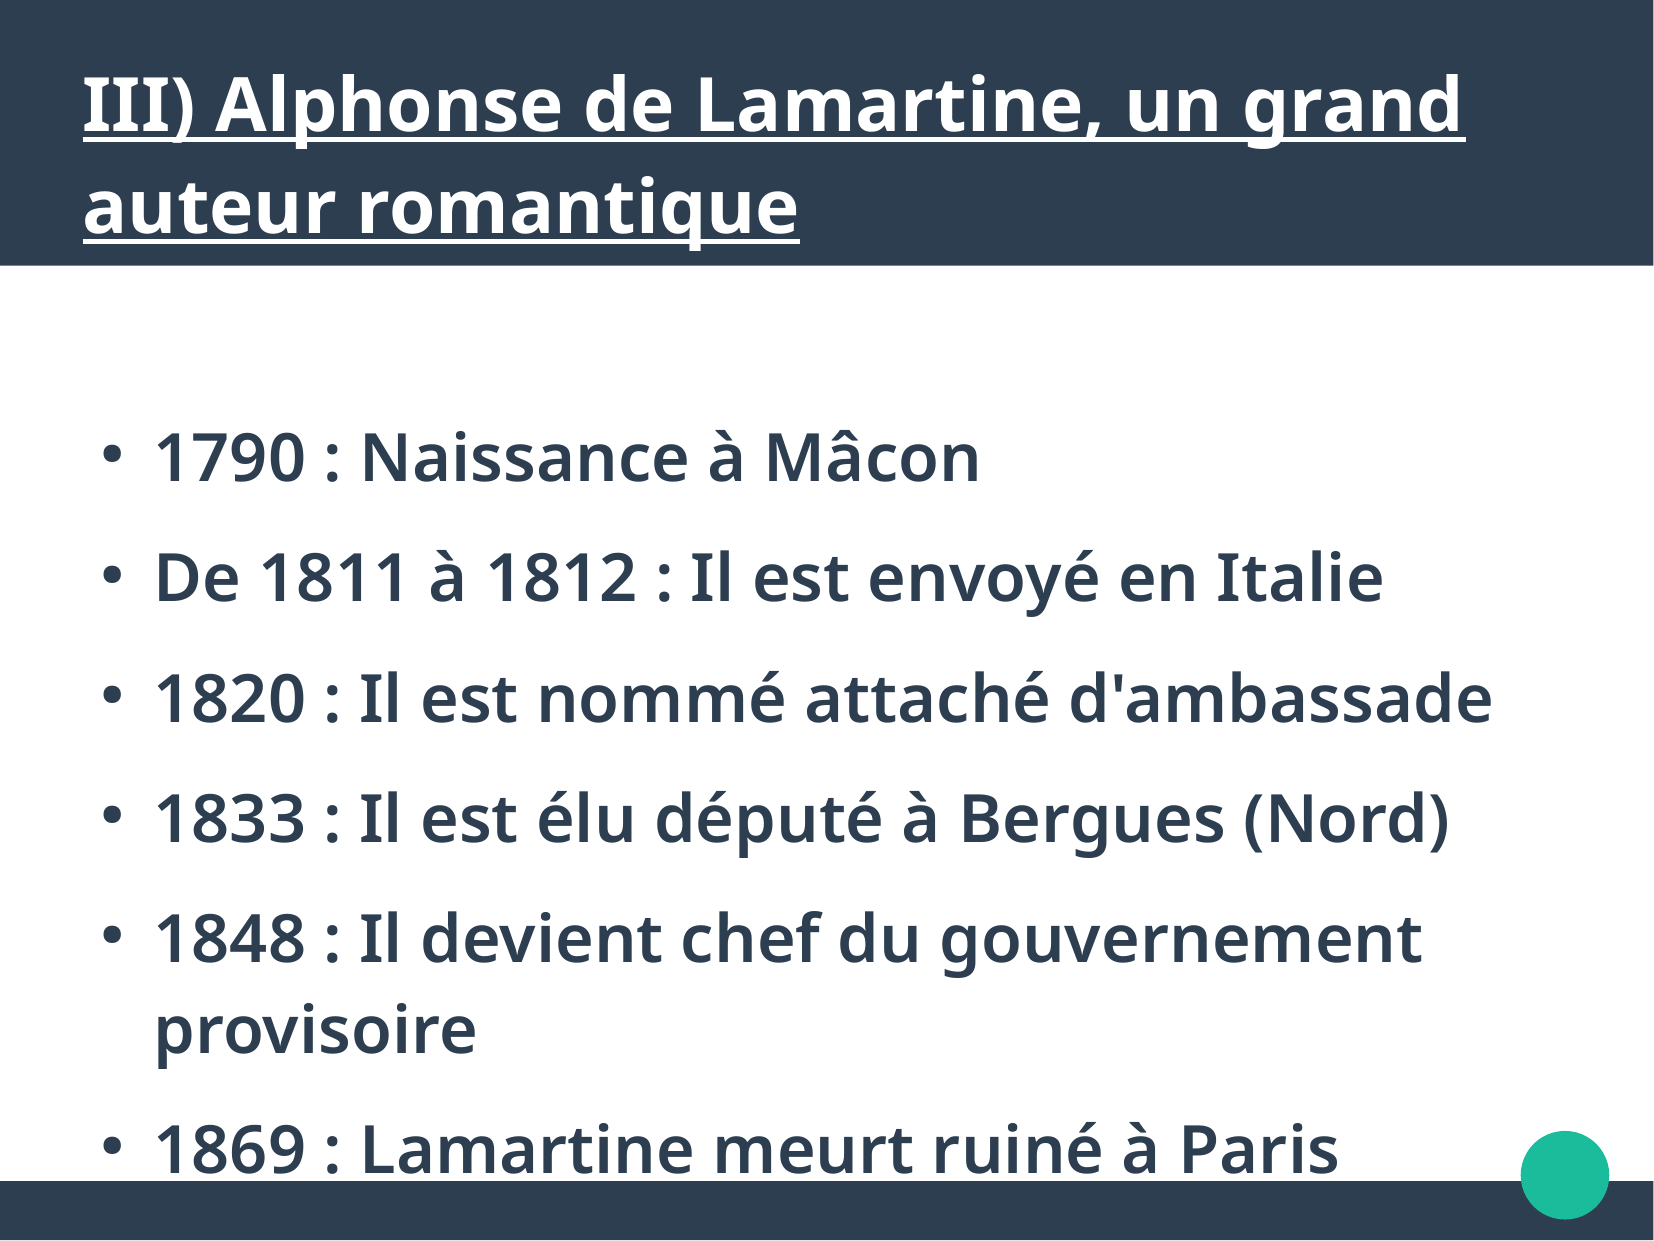

# III) Alphonse de Lamartine, un grand auteur romantique
1790 : Naissance à Mâcon
De 1811 à 1812 : Il est envoyé en Italie
1820 : Il est nommé attaché d'ambassade
1833 : Il est élu député à Bergues (Nord)
1848 : Il devient chef du gouvernement provisoire
1869 : Lamartine meurt ruiné à Paris